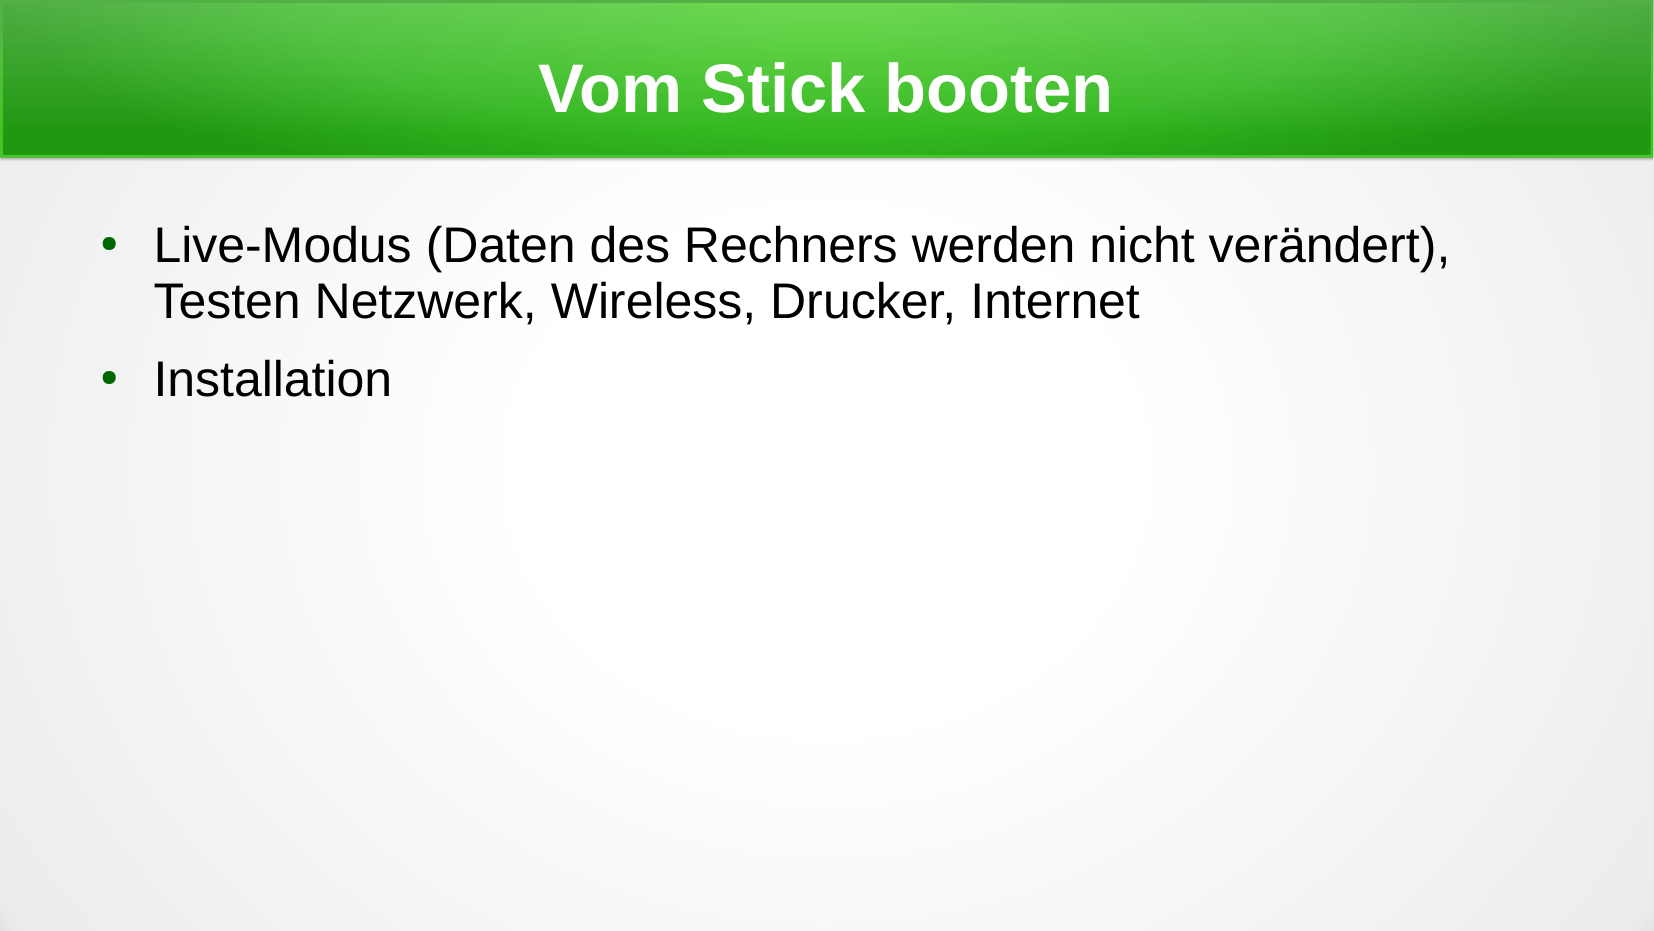

# Vom Stick booten
Live-Modus (Daten des Rechners werden nicht verändert), Testen Netzwerk, Wireless, Drucker, Internet
Installation